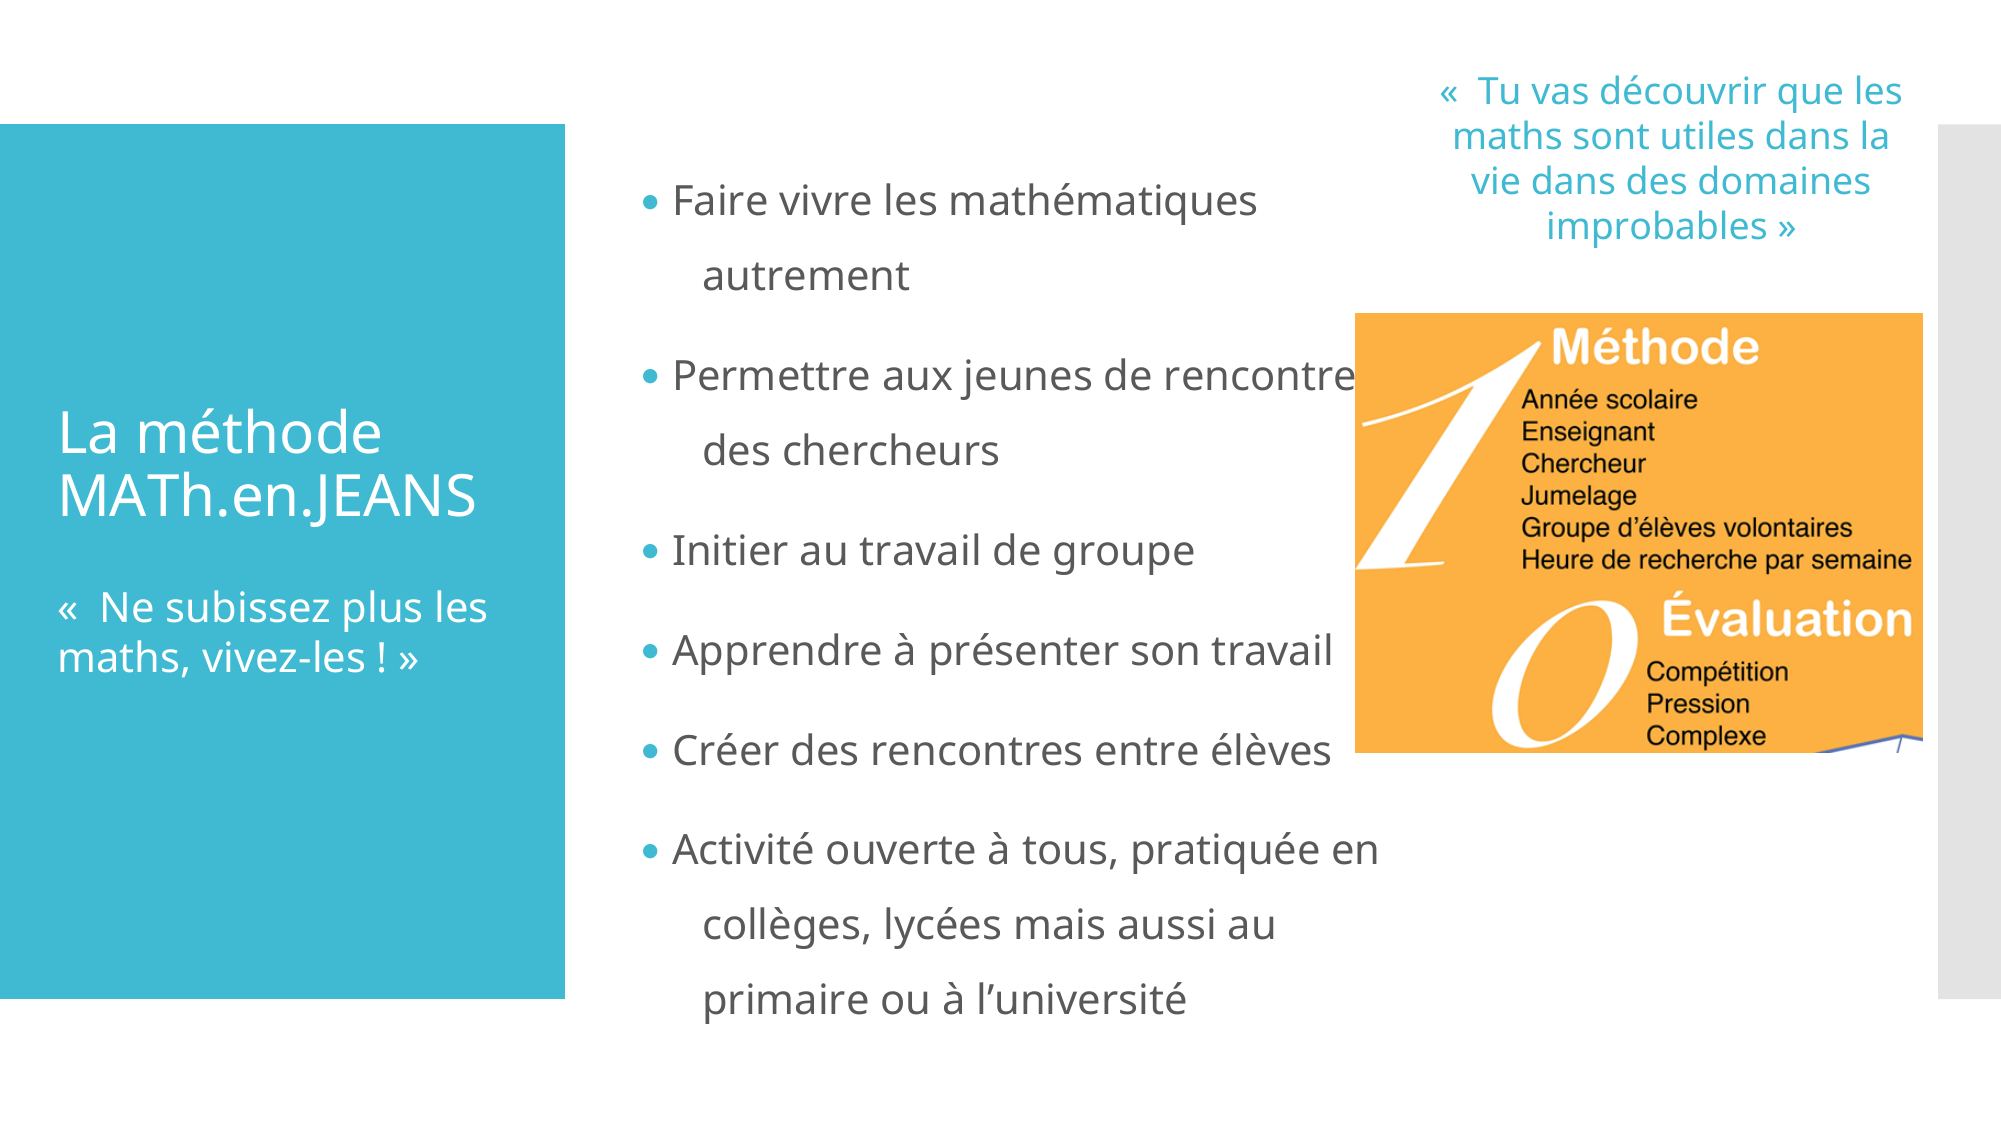

«  Tu vas découvrir que les maths sont utiles dans la vie dans des domaines improbables »
Faire vivre les mathématiques autrement
Permettre aux jeunes de rencontrer des chercheurs
Initier au travail de groupe
Apprendre à présenter son travail
Créer des rencontres entre élèves
Activité ouverte à tous, pratiquée en collèges, lycées mais aussi au primaire ou à l’université
# La méthode MATh.en.JEANS
«  Ne subissez plus les maths, vivez-les ! »